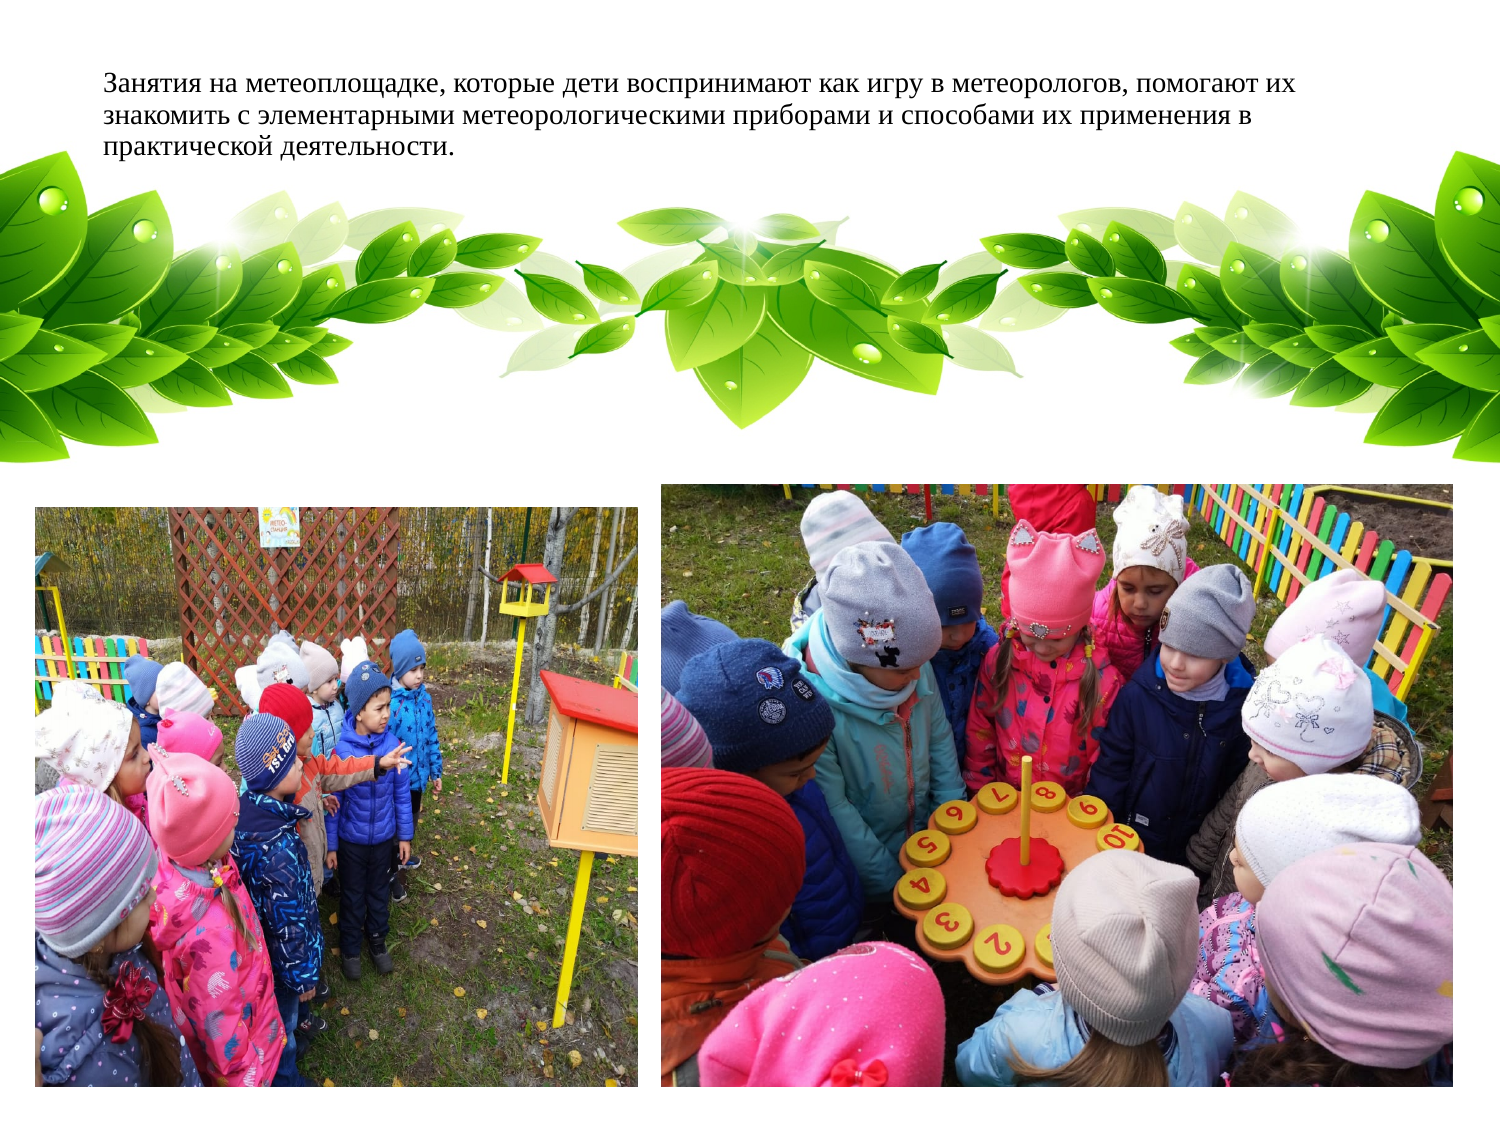

# Занятия на метеоплощадке, которые дети воспринимают как игру в метеорологов, помогают их знакомить с элементарными метеорологическими приборами и способами их применения в практической деятельности.